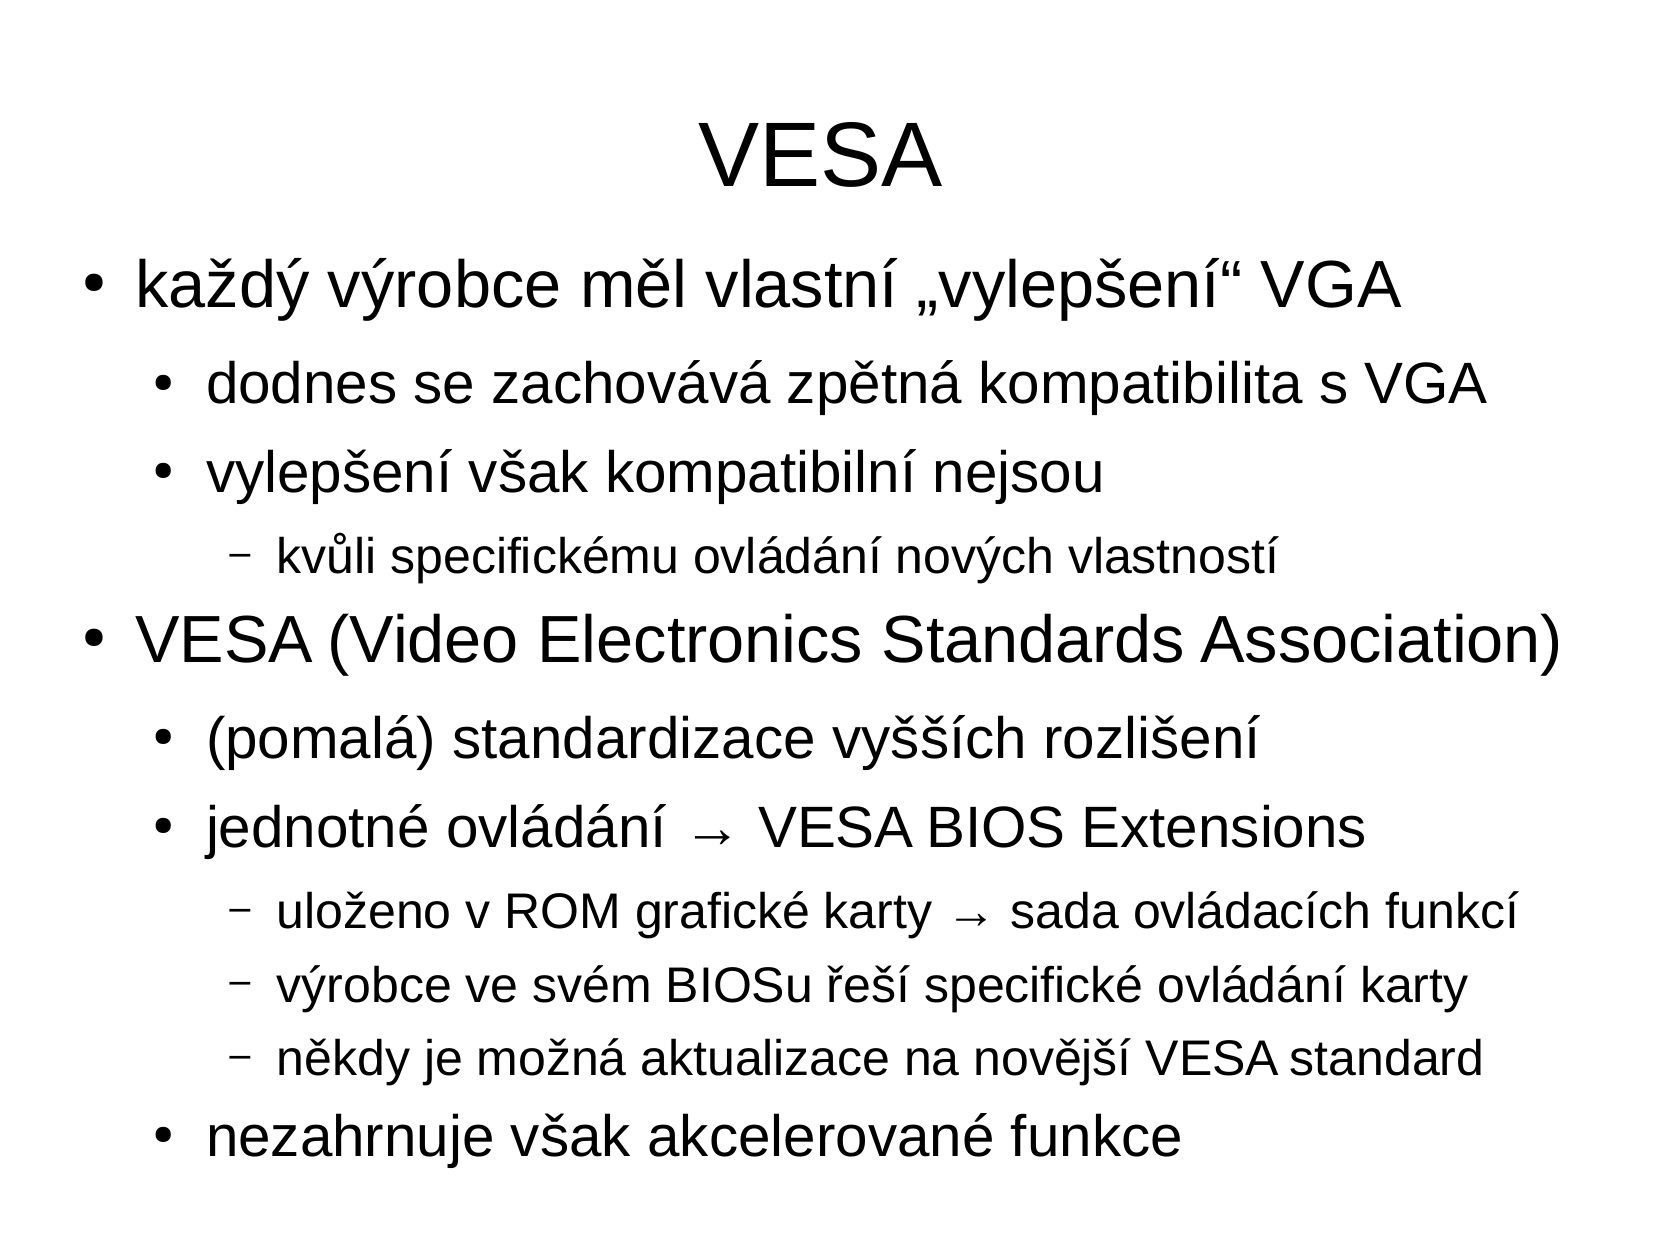

# VESA
každý výrobce měl vlastní „vylepšení“ VGA
dodnes se zachovává zpětná kompatibilita s VGA
vylepšení však kompatibilní nejsou
kvůli specifickému ovládání nových vlastností
VESA (Video Electronics Standards Association)
(pomalá) standardizace vyšších rozlišení
jednotné ovládání → VESA BIOS Extensions
uloženo v ROM grafické karty → sada ovládacích funkcí
výrobce ve svém BIOSu řeší specifické ovládání karty
někdy je možná aktualizace na novější VESA standard
nezahrnuje však akcelerované funkce